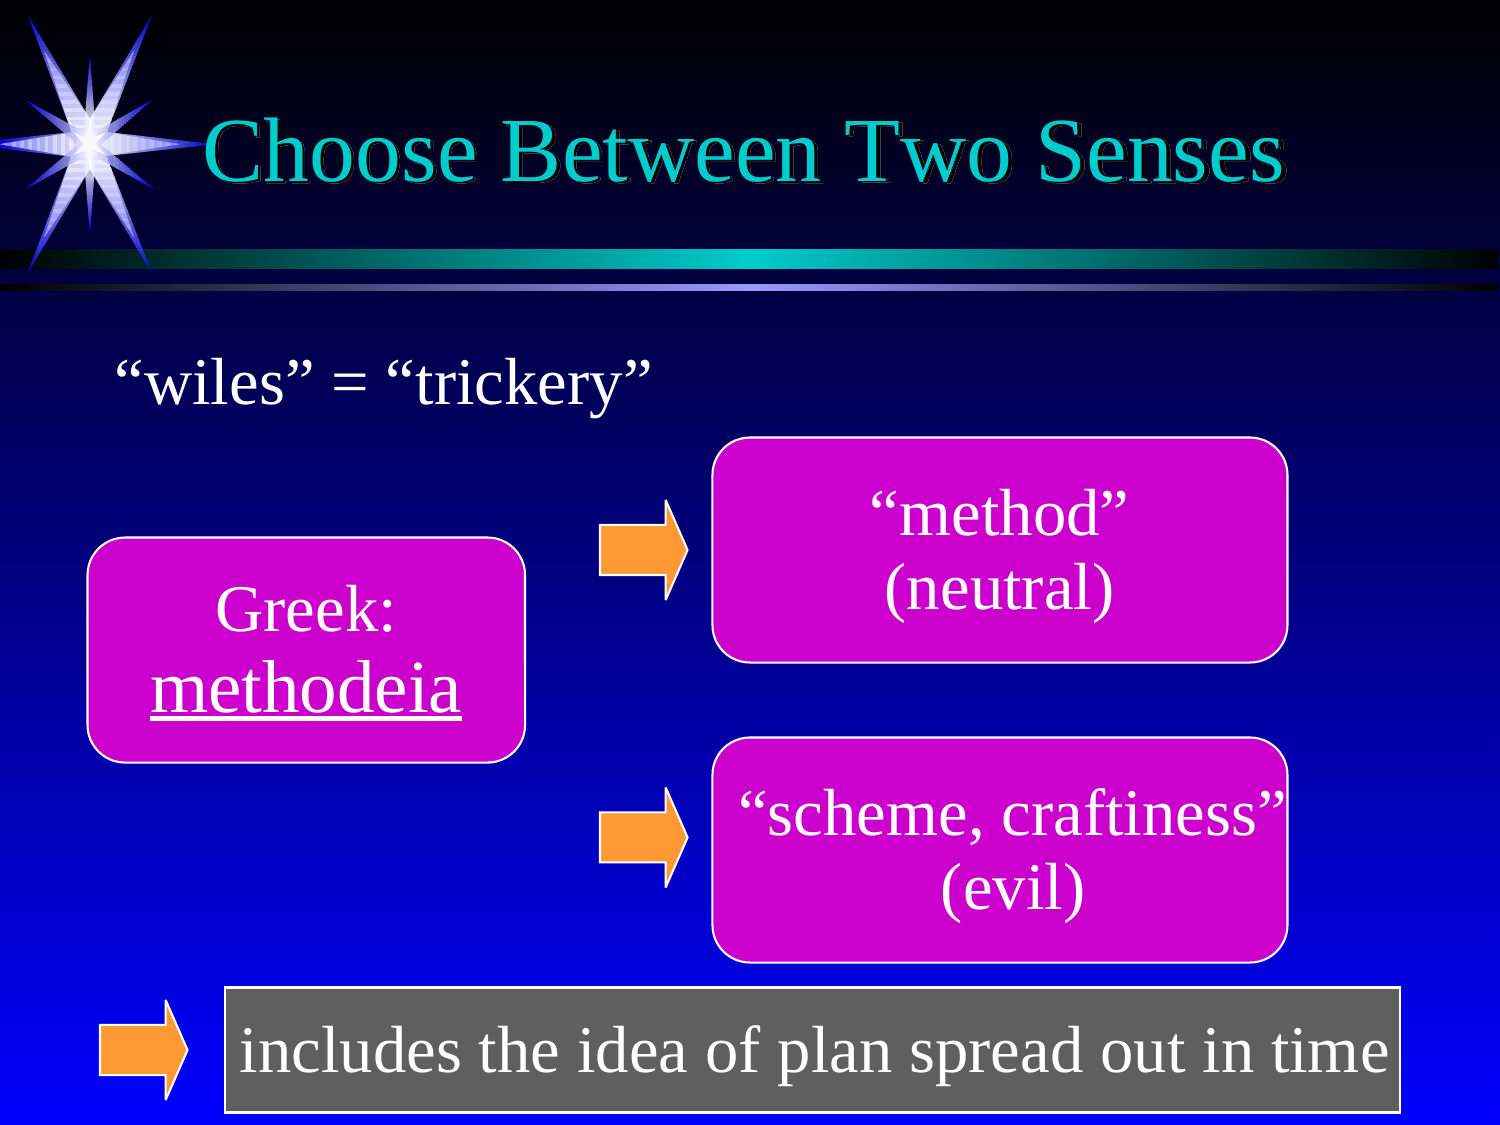

# Choose Between Two Senses
“wiles” = “trickery”
“method”
(neutral)
Greek:
methodeia
“scheme, craftiness”
(evil)
includes the idea of plan spread out in time